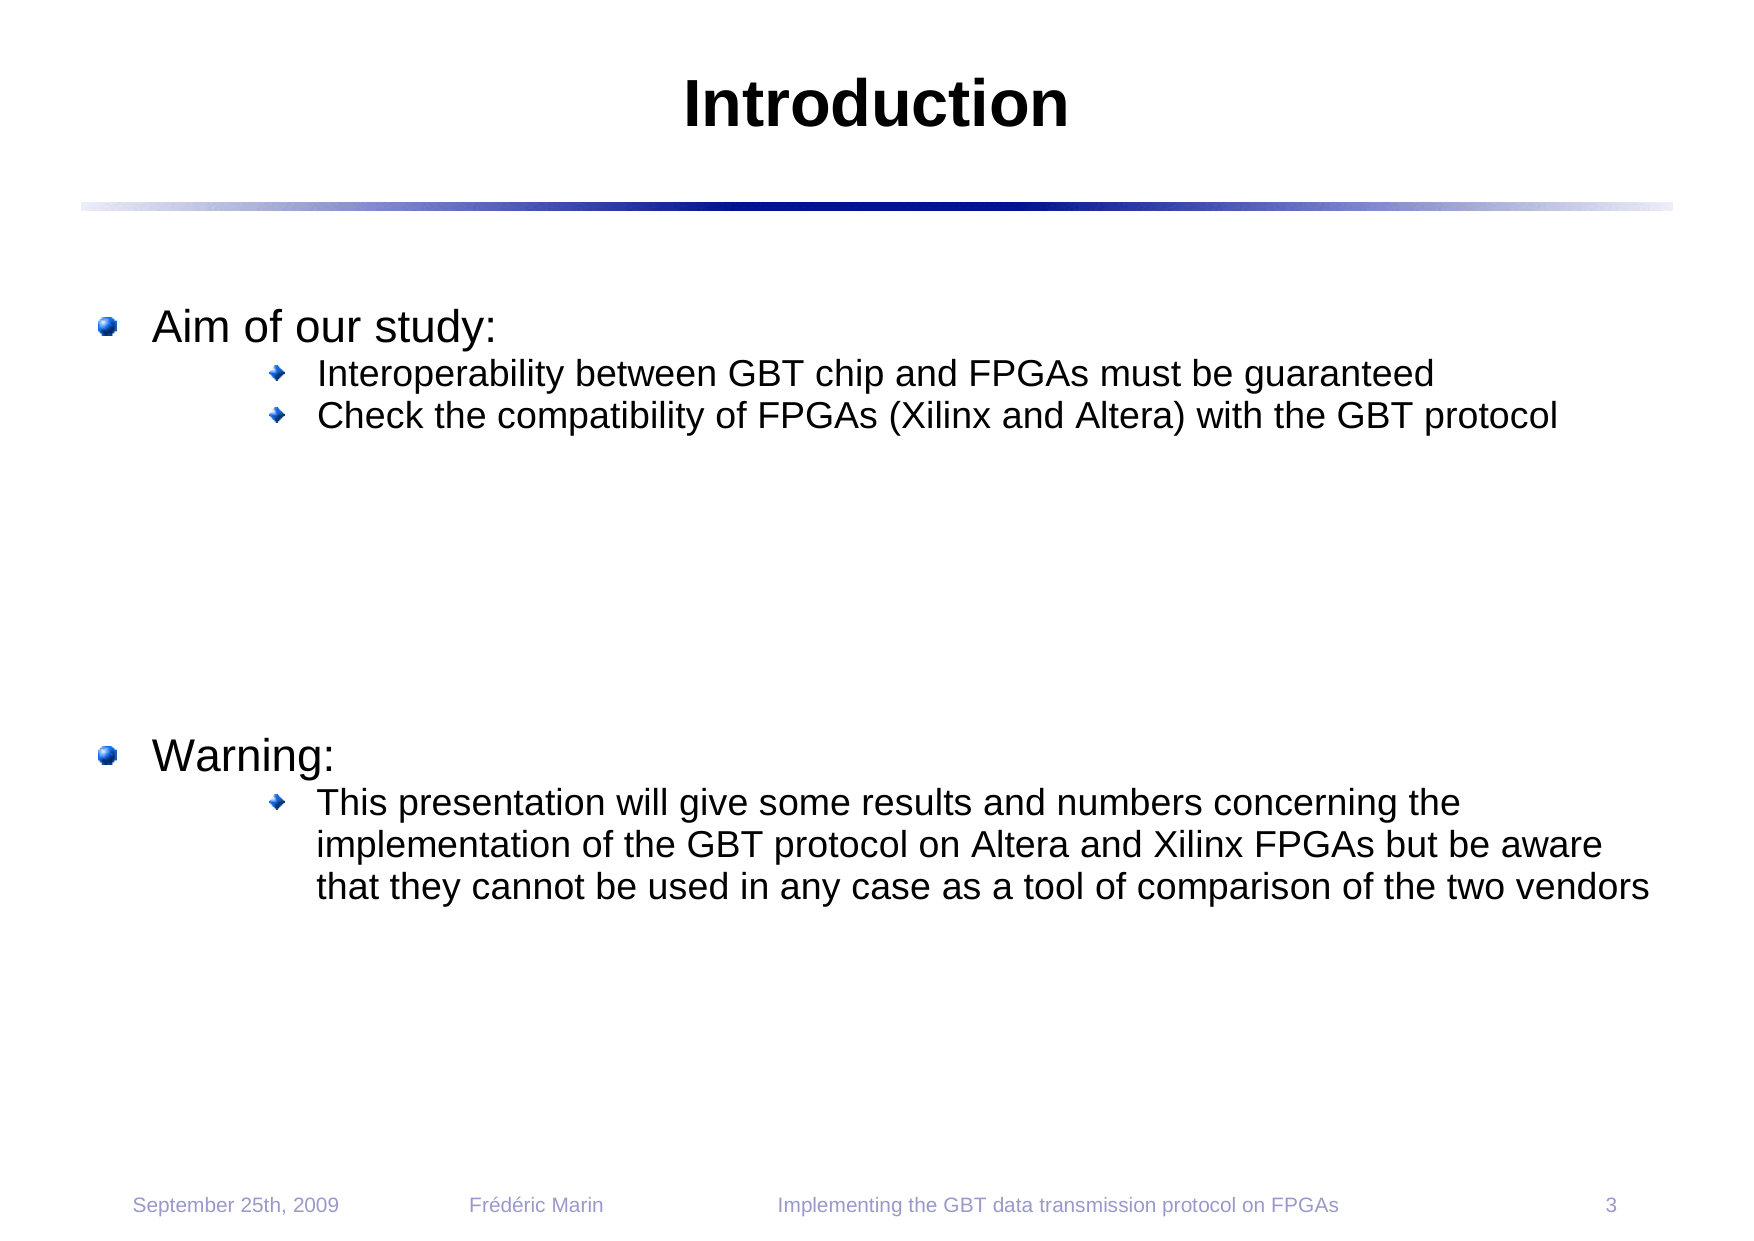

# Introduction
Aim of our study:
Interoperability between GBT chip and FPGAs must be guaranteed
Check the compatibility of FPGAs (Xilinx and Altera) with the GBT protocol
Warning:
This presentation will give some results and numbers concerning the implementation of the GBT protocol on Altera and Xilinx FPGAs but be aware that they cannot be used in any case as a tool of comparison of the two vendors